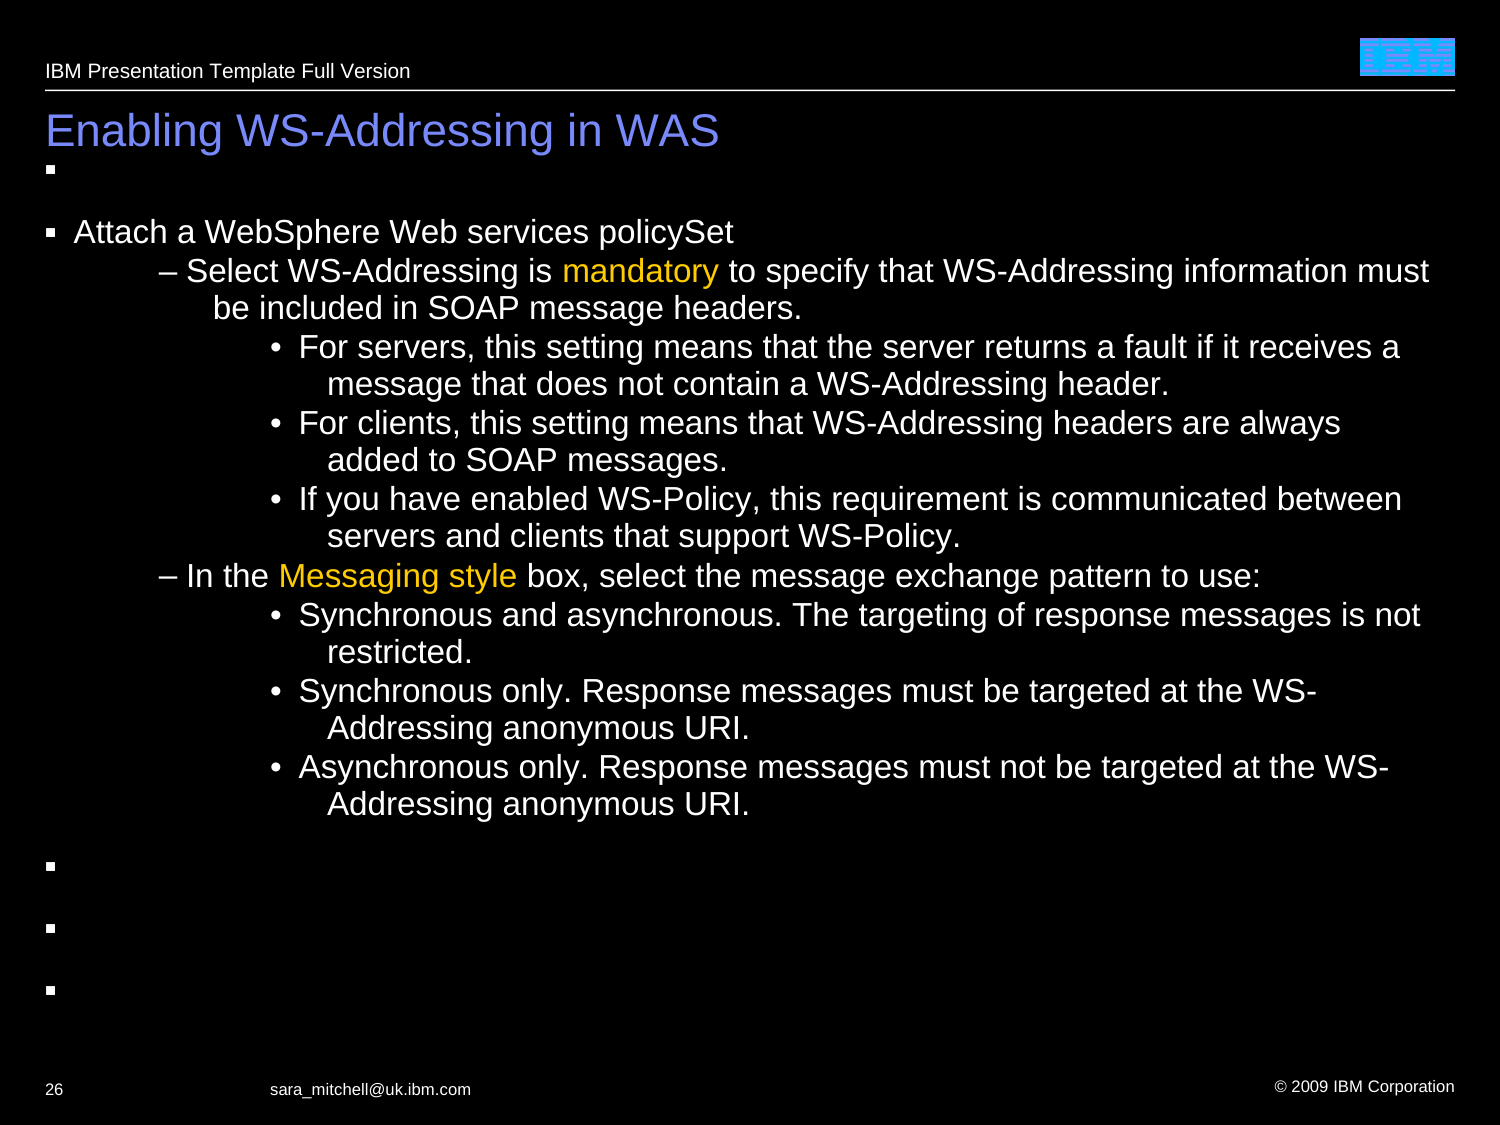

IBM Presentation Template Full Version
# Enabling WS-Addressing in WAS
Attach a WebSphere Web services policySet
Select WS-Addressing is mandatory to specify that WS-Addressing information must be included in SOAP message headers.
For servers, this setting means that the server returns a fault if it receives a message that does not contain a WS-Addressing header.
For clients, this setting means that WS-Addressing headers are always added to SOAP messages.
If you have enabled WS-Policy, this requirement is communicated between servers and clients that support WS-Policy.
In the Messaging style box, select the message exchange pattern to use:
Synchronous and asynchronous. The targeting of response messages is not restricted.
Synchronous only. Response messages must be targeted at the WS-Addressing anonymous URI.
Asynchronous only. Response messages must not be targeted at the WS-Addressing anonymous URI.
26